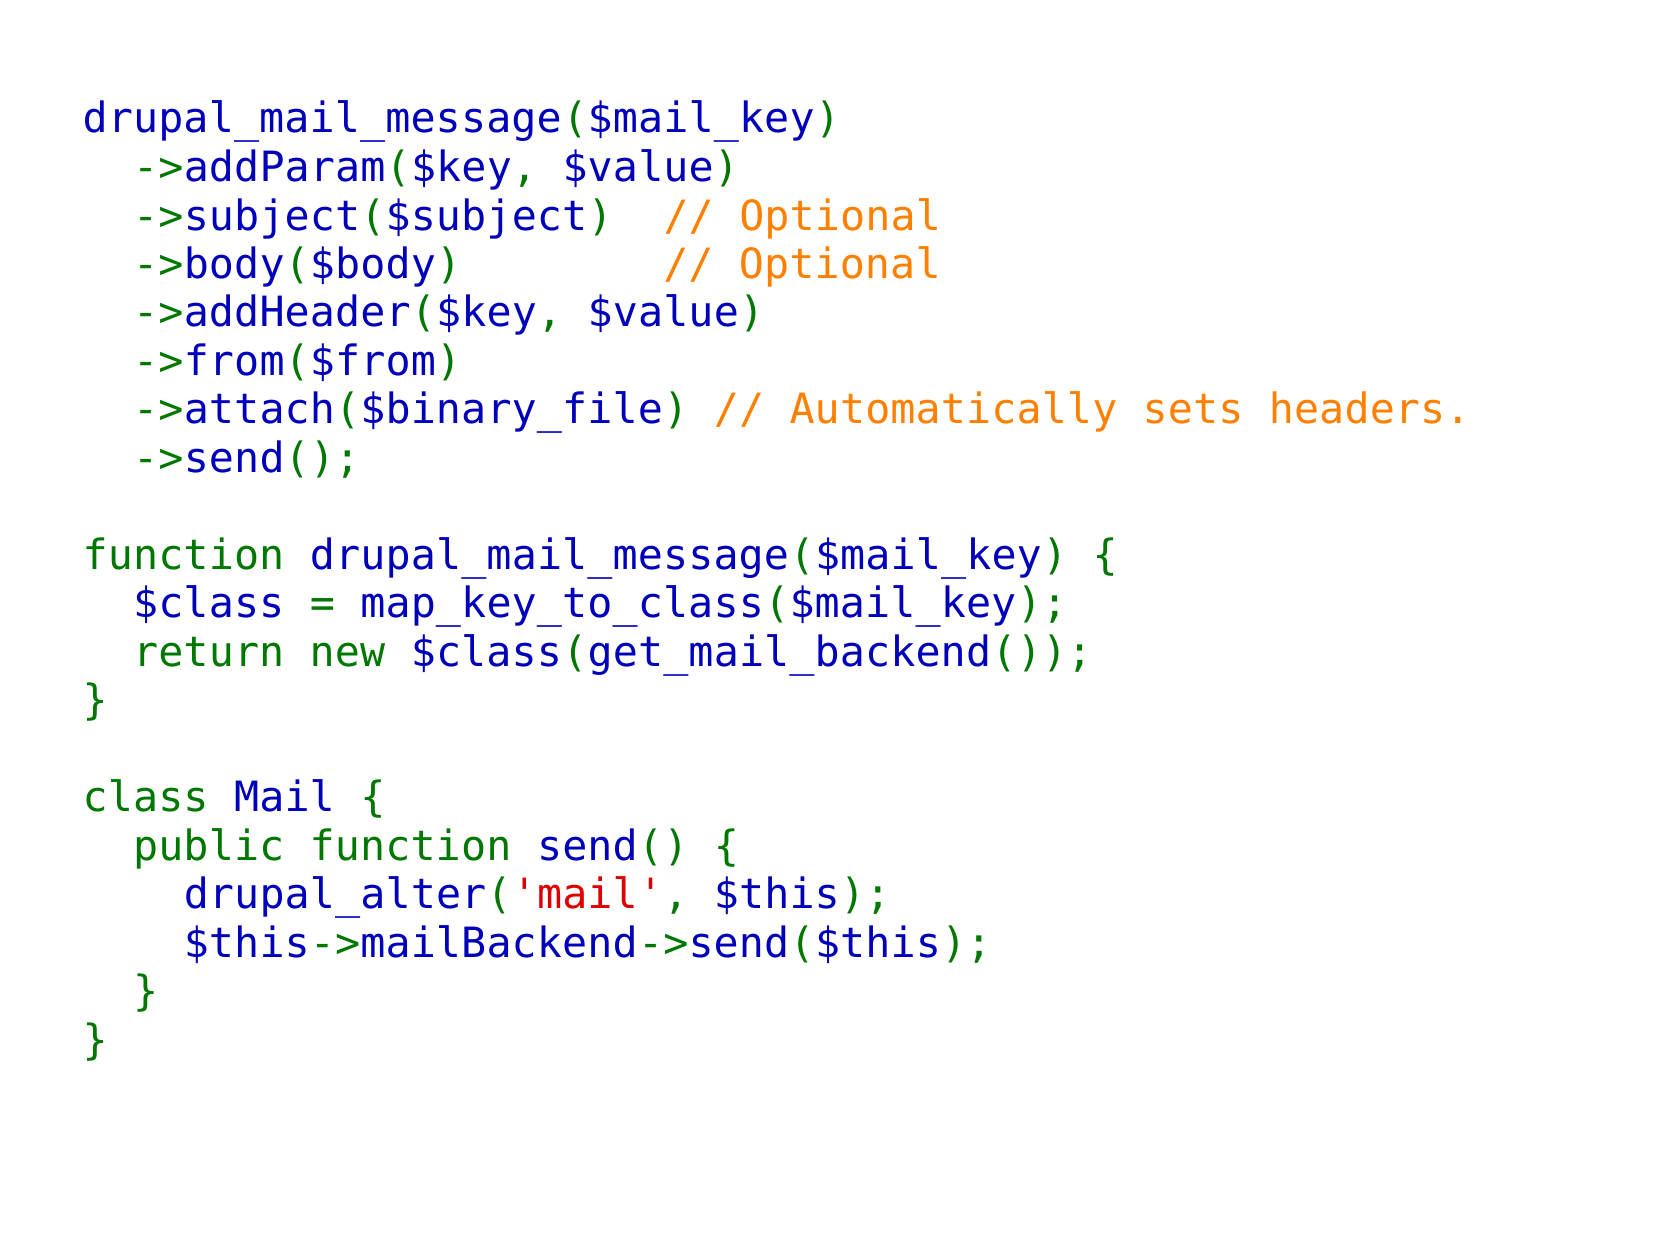

# drupal_mail_message($mail_key)   ->addParam($key, $value)   ->subject($subject)  // Optional   ->body($body)        // Optional   ->addHeader($key, $value)   ->from($from)   ->attach($binary_file) // Automatically sets headers.   ->send(); function drupal_mail_message($mail_key) {   $class = map_key_to_class($mail_key);   return new $class(get_mail_backend()); } class Mail {   public function send() {     drupal_alter('mail', $this);     $this->mailBackend->send($this);   } }